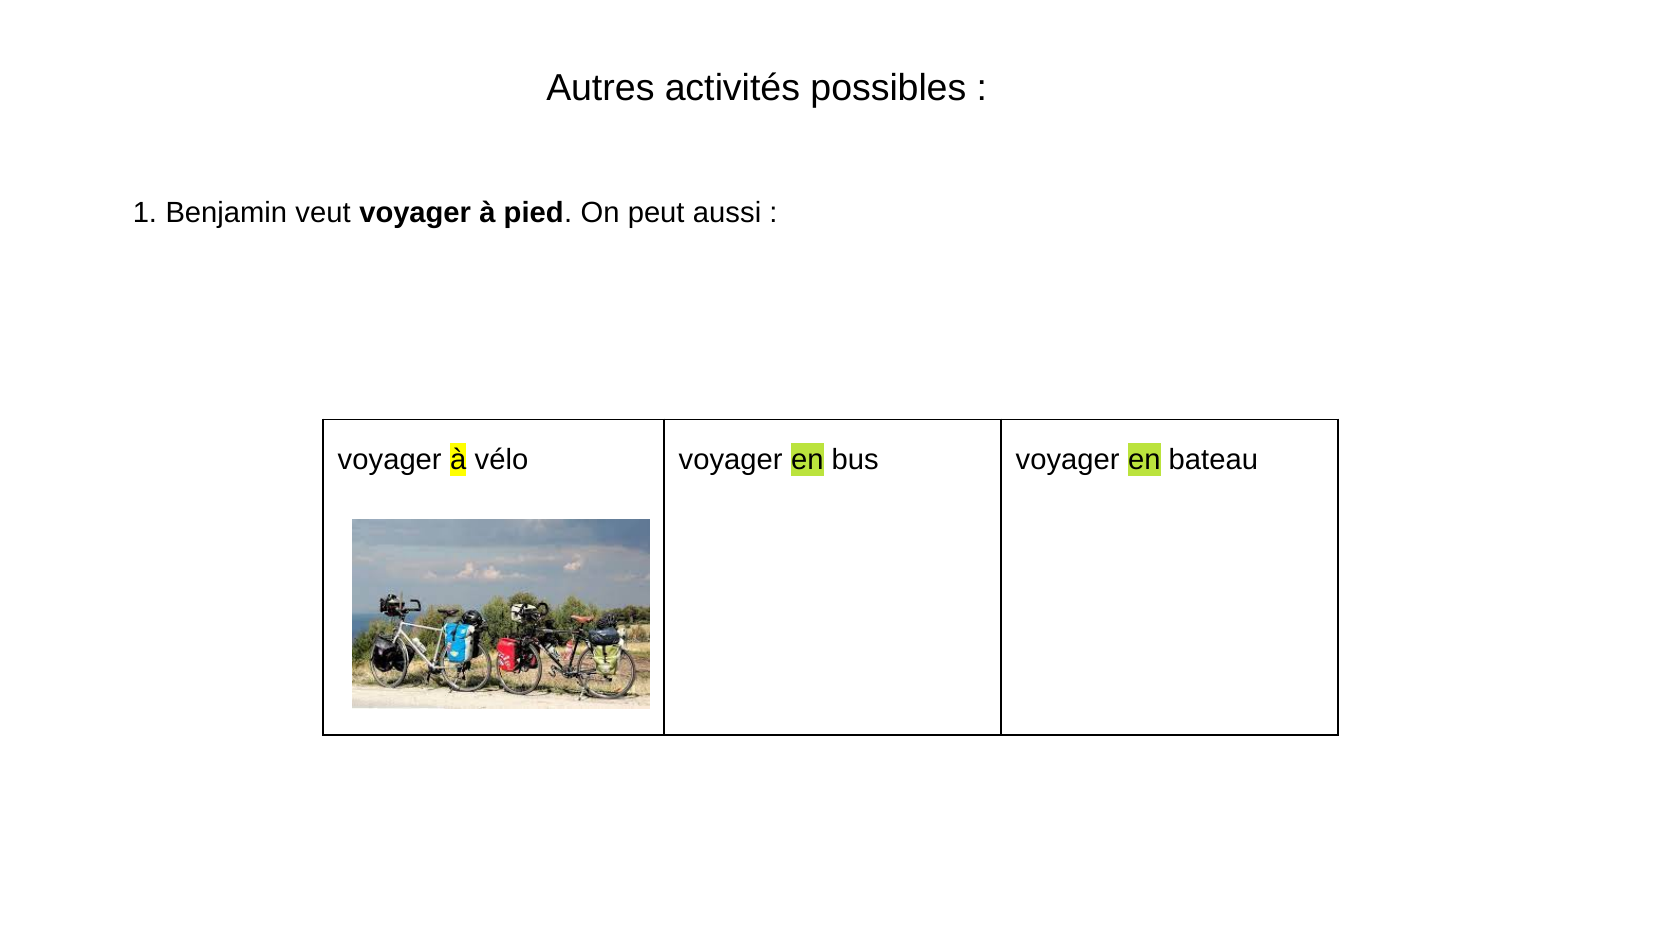

Autres activités possibles :
1. Benjamin veut voyager à pied. On peut aussi :
| voyager à vélo | voyager en bus | voyager en bateau |
| --- | --- | --- |